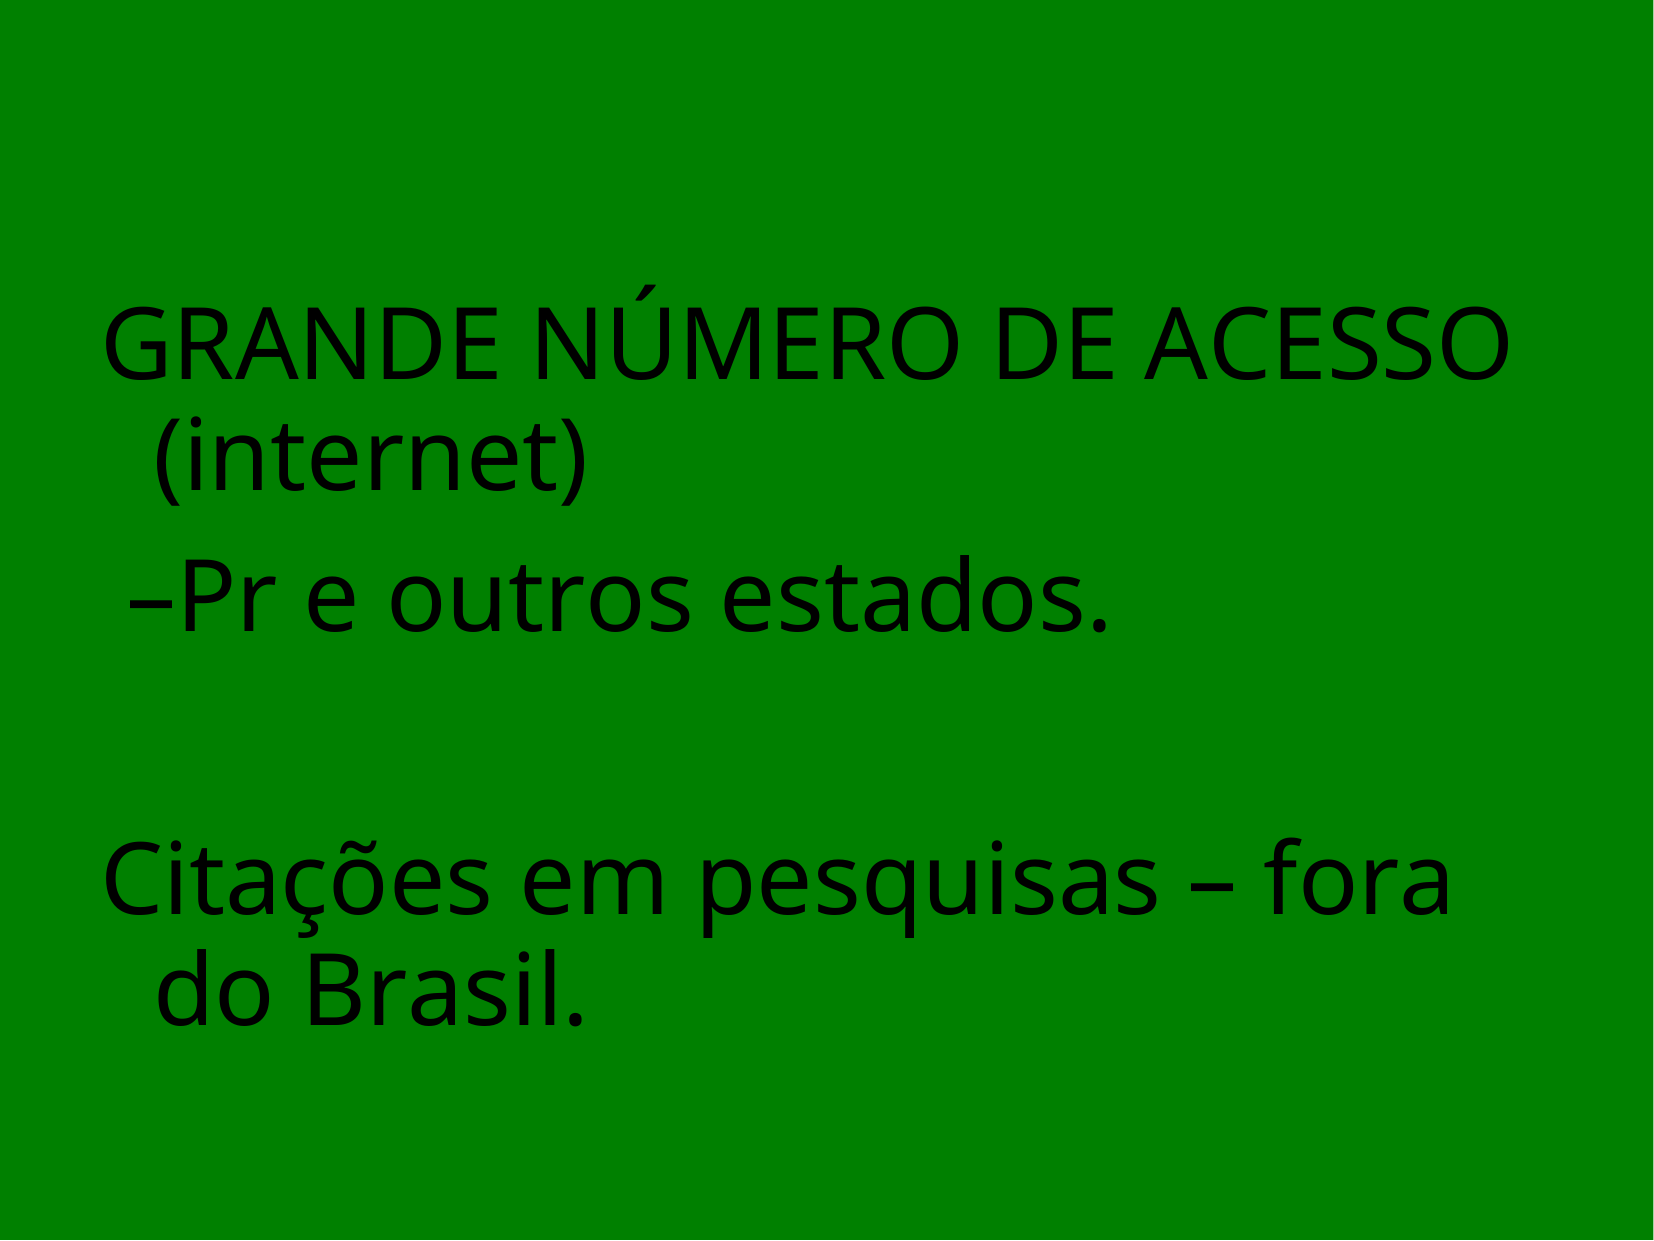

# GRANDE NÚMERO DE ACESSO (internet)
 –Pr e outros estados.
Citações em pesquisas – fora do Brasil.